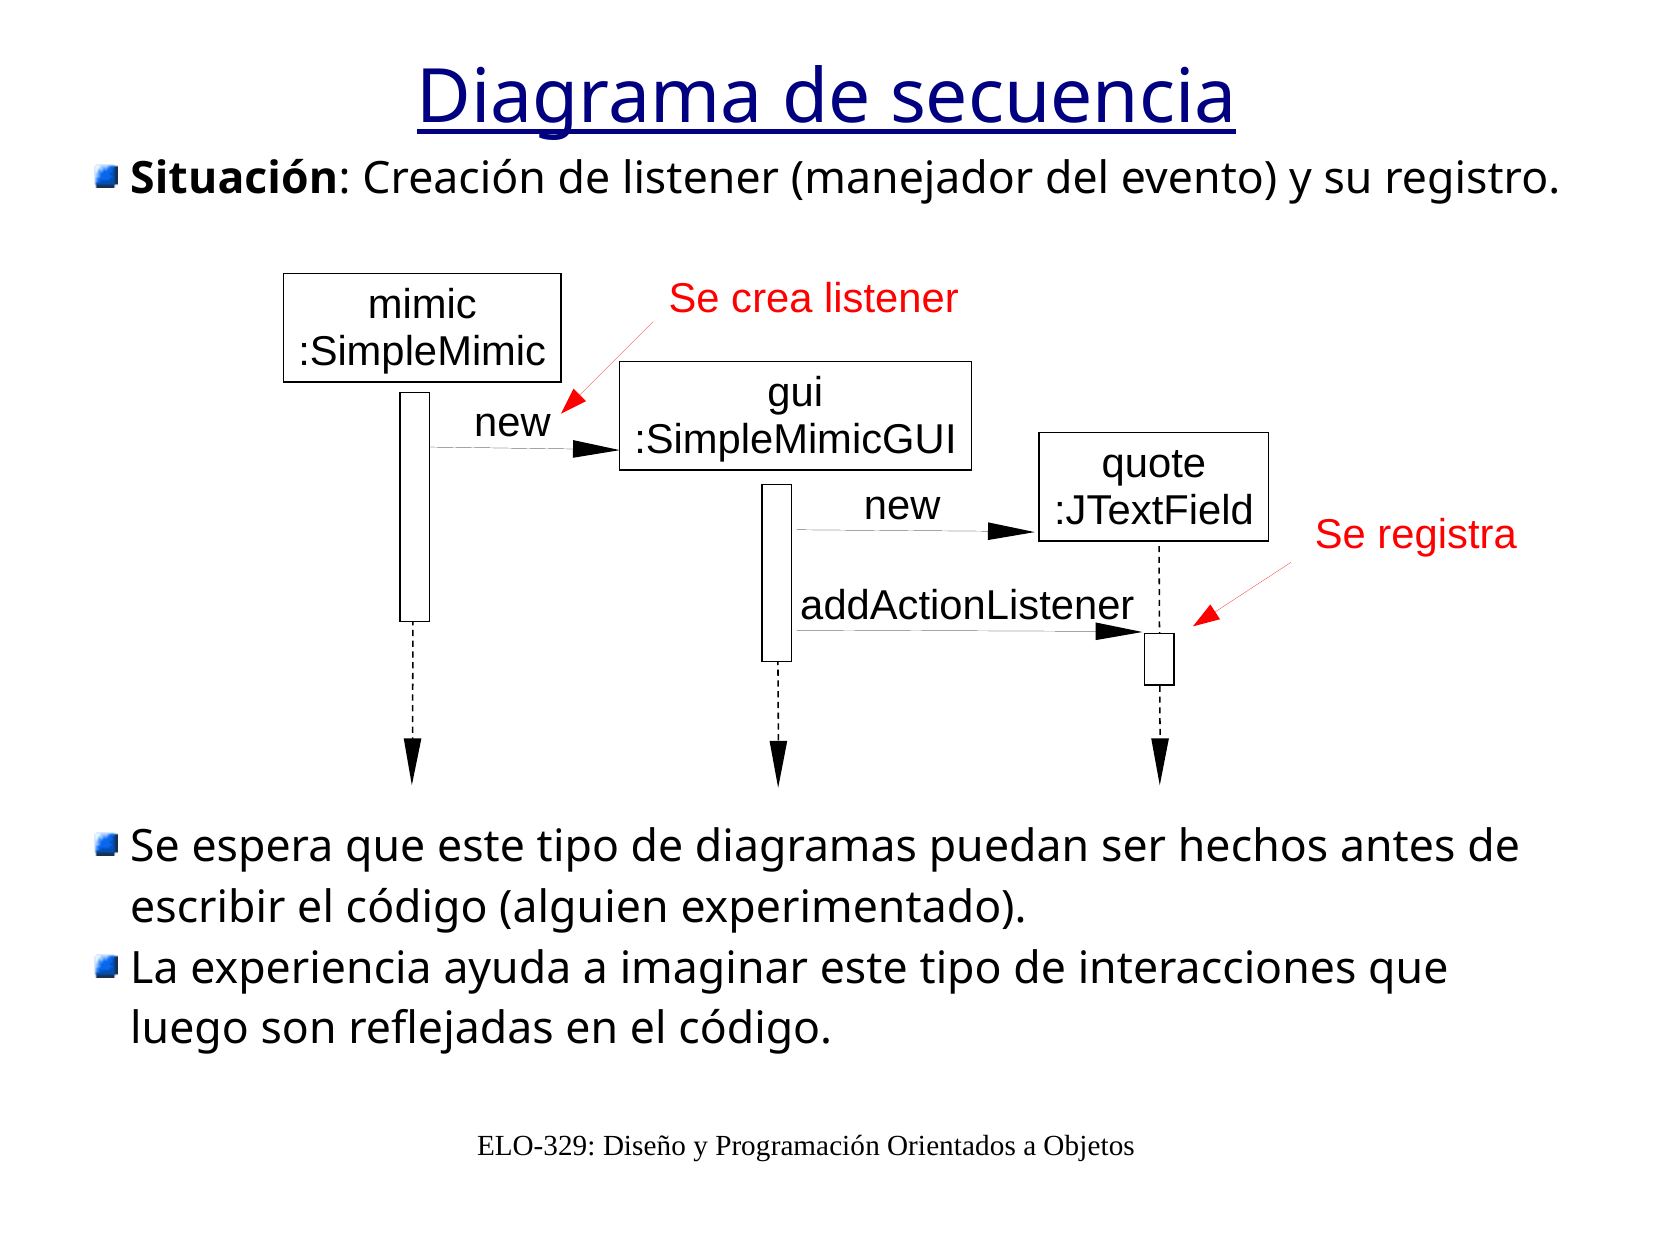

# Diagrama de secuencia
Situación: Creación de listener (manejador del evento) y su registro.
Se espera que este tipo de diagramas puedan ser hechos antes de escribir el código (alguien experimentado).
La experiencia ayuda a imaginar este tipo de interacciones que luego son reflejadas en el código.
Se crea listener
mimic
:SimpleMimic
gui
:SimpleMimicGUI
new
quote
:JTextField
new
Se registra
addActionListener